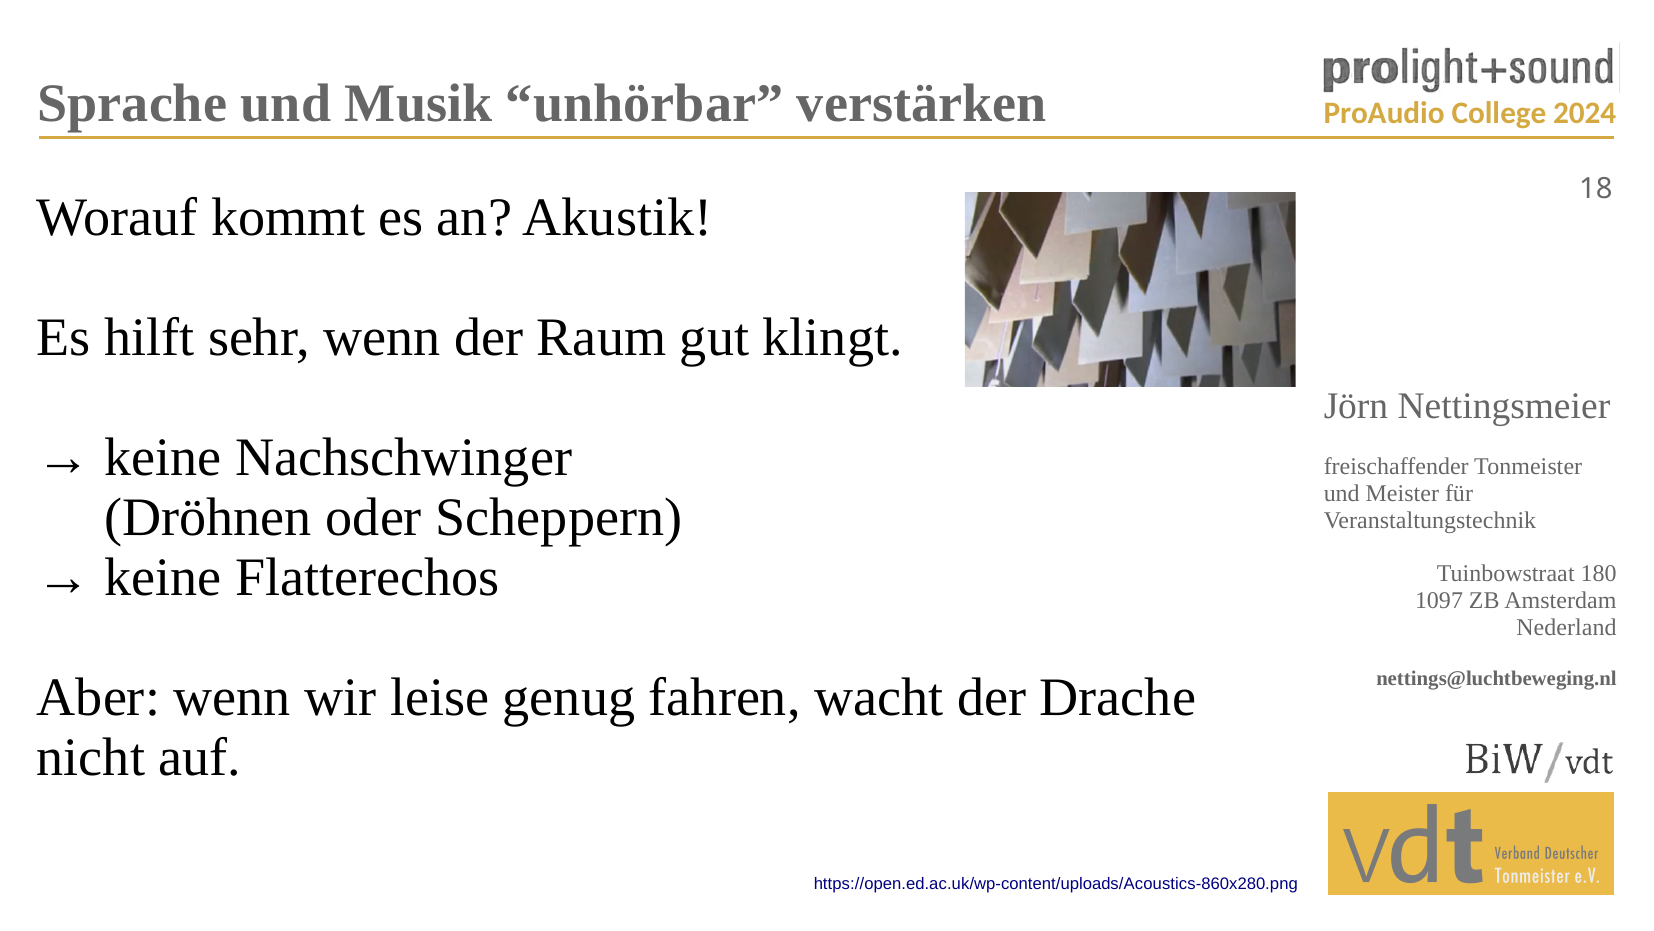

Sprache und Musik “unhörbar” verstärken
18
# Worauf kommt es an? Akustik!
Es hilft sehr, wenn der Raum gut klingt.
→ keine Nachschwinger
 (Dröhnen oder Scheppern)
→ keine Flatterechos
Aber: wenn wir leise genug fahren, wacht der Drache nicht auf.
https://open.ed.ac.uk/wp-content/uploads/Acoustics-860x280.png